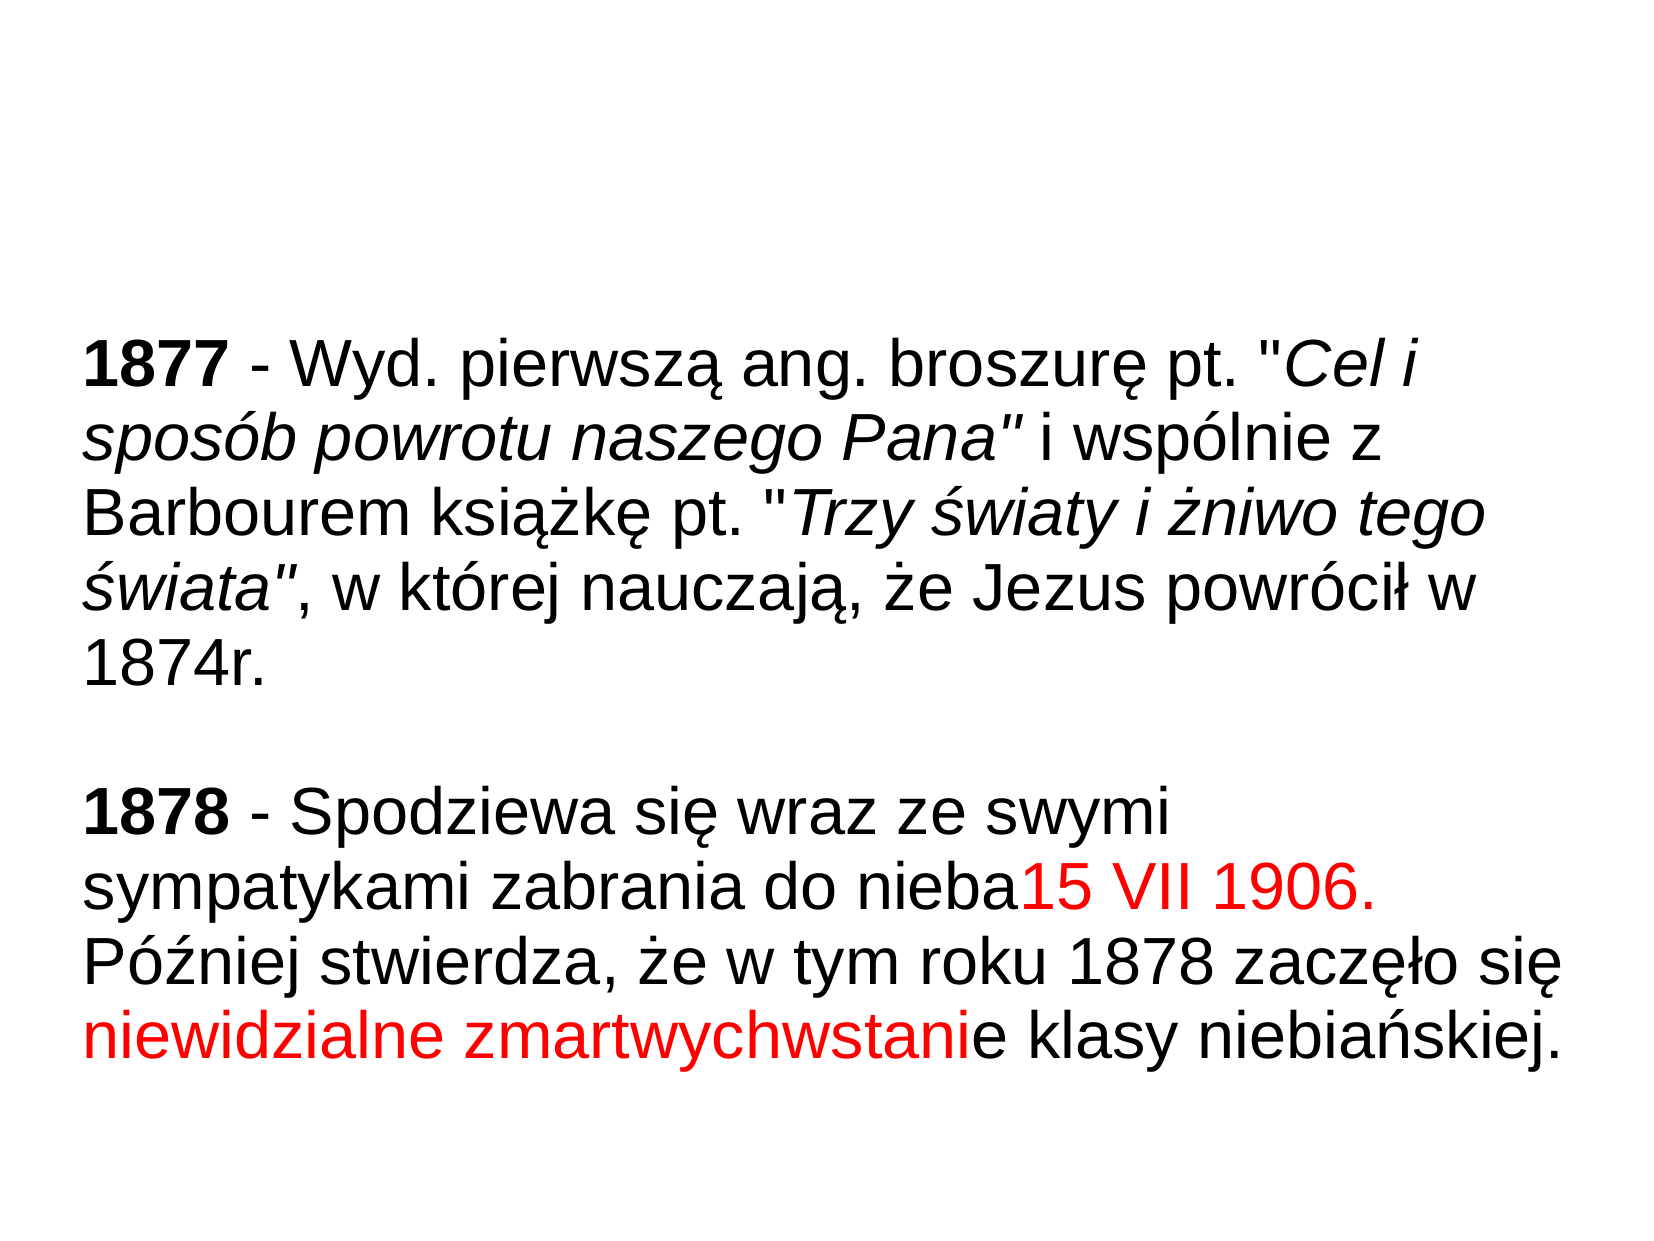

#
1877 - Wyd. pierwszą ang. broszurę pt. "Cel i sposób powrotu naszego Pana" i wspólnie z Barbourem książkę pt. "Trzy światy i żniwo tego świata", w której nauczają, że Jezus powrócił w 1874r.
1878 - Spodziewa się wraz ze swymi sympatykami zabrania do nieba15 VII 1906. Później stwierdza, że w tym roku 1878 zaczęło się niewidzialne zmartwychwstanie klasy niebiańskiej.